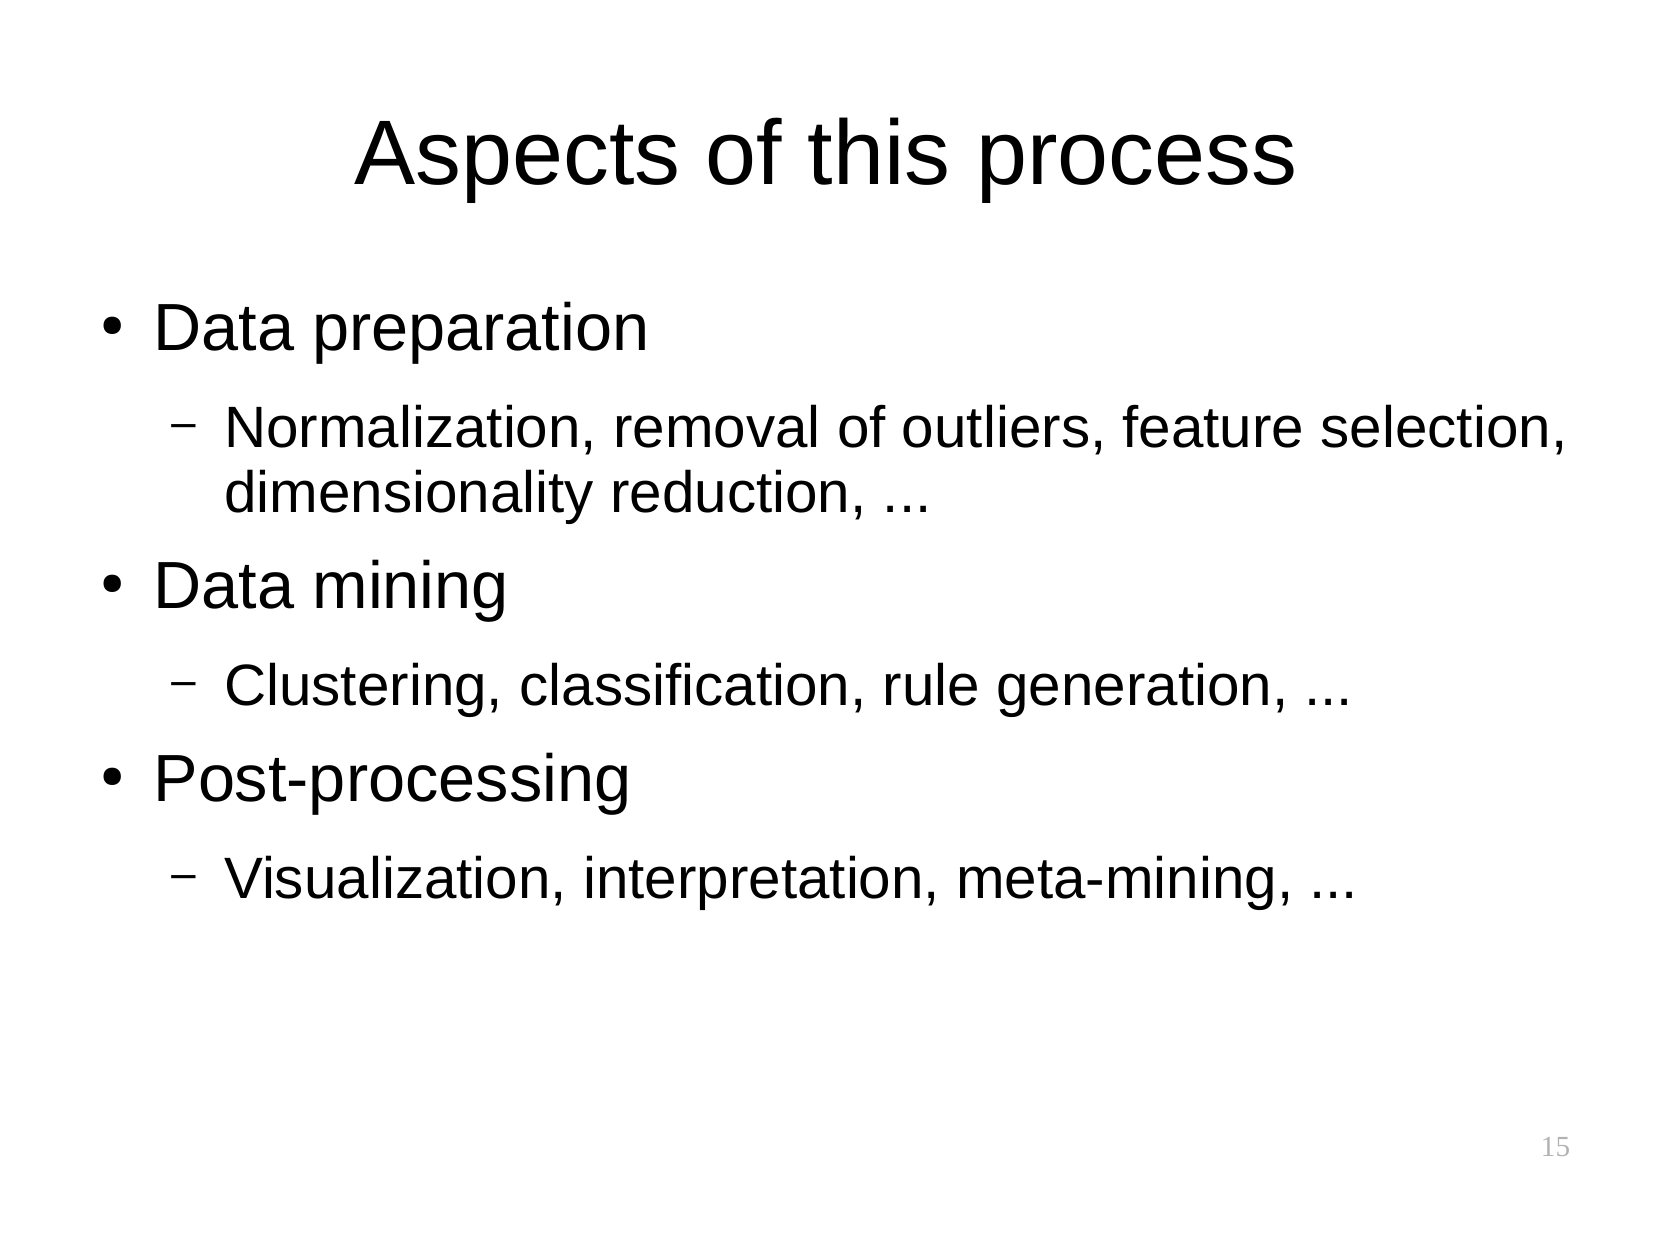

# Aspects of this process
Data preparation
Normalization, removal of outliers, feature selection, dimensionality reduction, ...
Data mining
Clustering, classification, rule generation, ...
Post-processing
Visualization, interpretation, meta-mining, ...
15